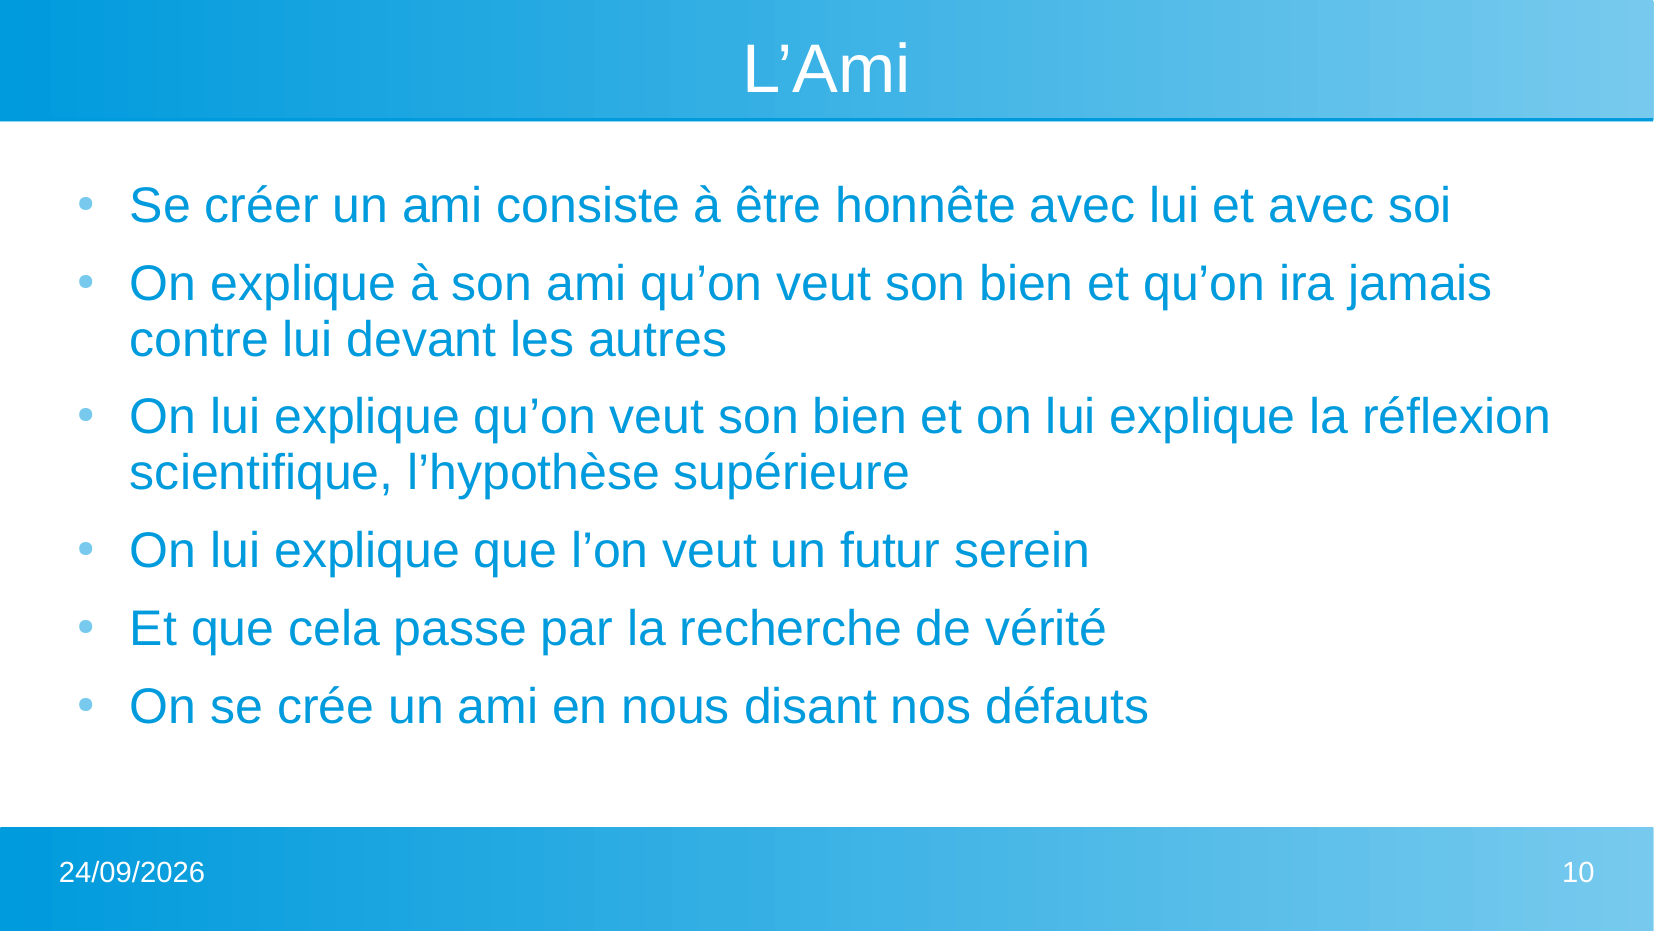

# L’Ami
Se créer un ami consiste à être honnête avec lui et avec soi
On explique à son ami qu’on veut son bien et qu’on ira jamais contre lui devant les autres
On lui explique qu’on veut son bien et on lui explique la réflexion scientifique, l’hypothèse supérieure
On lui explique que l’on veut un futur serein
Et que cela passe par la recherche de vérité
On se crée un ami en nous disant nos défauts
10